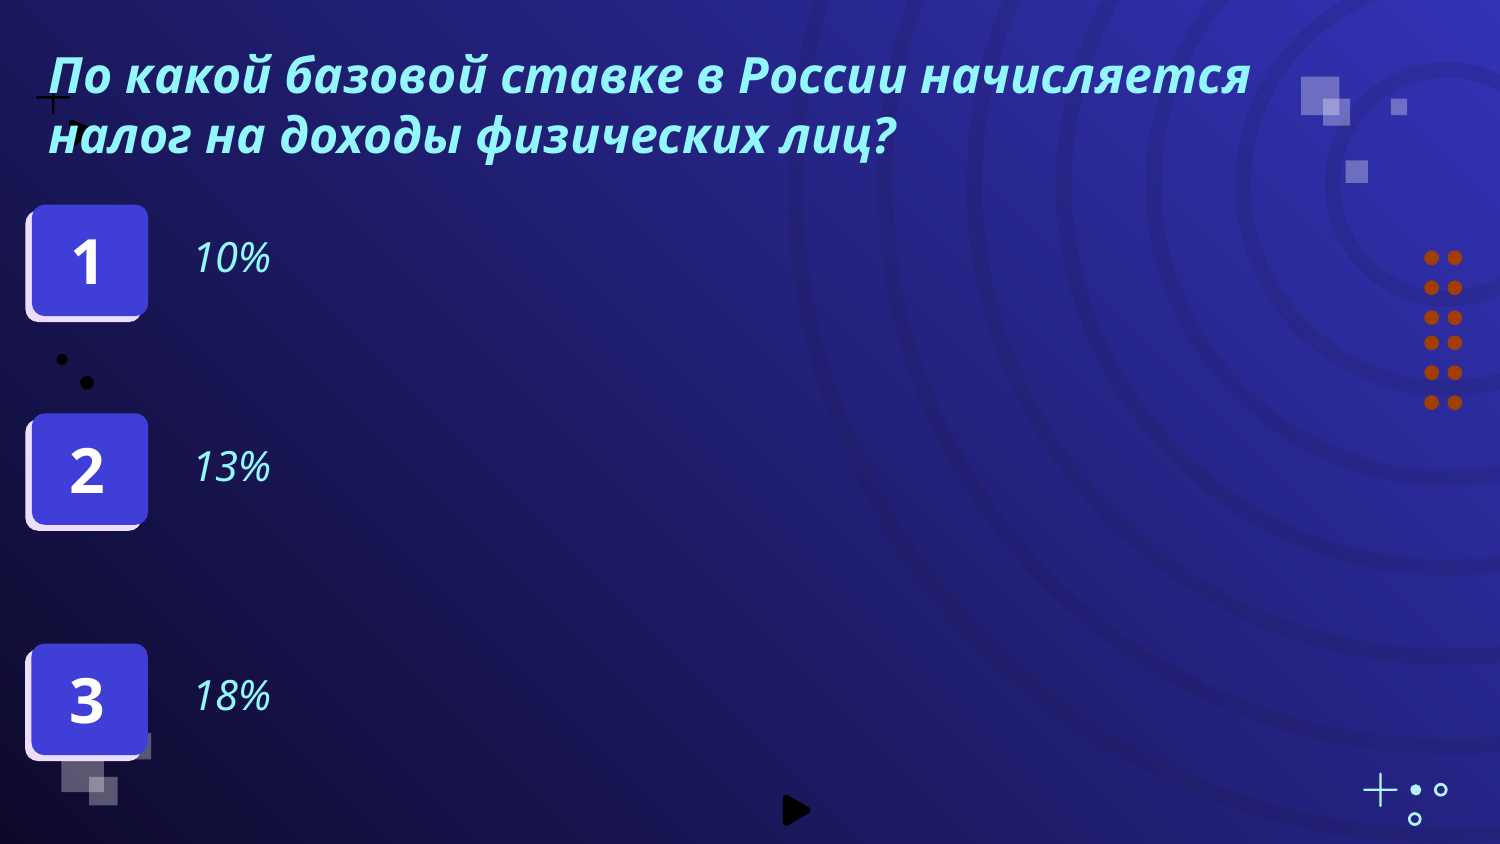

По какой базовой ставке в России начисляется налог на доходы физических лиц?
10%
1
# 13%
2
18%
3